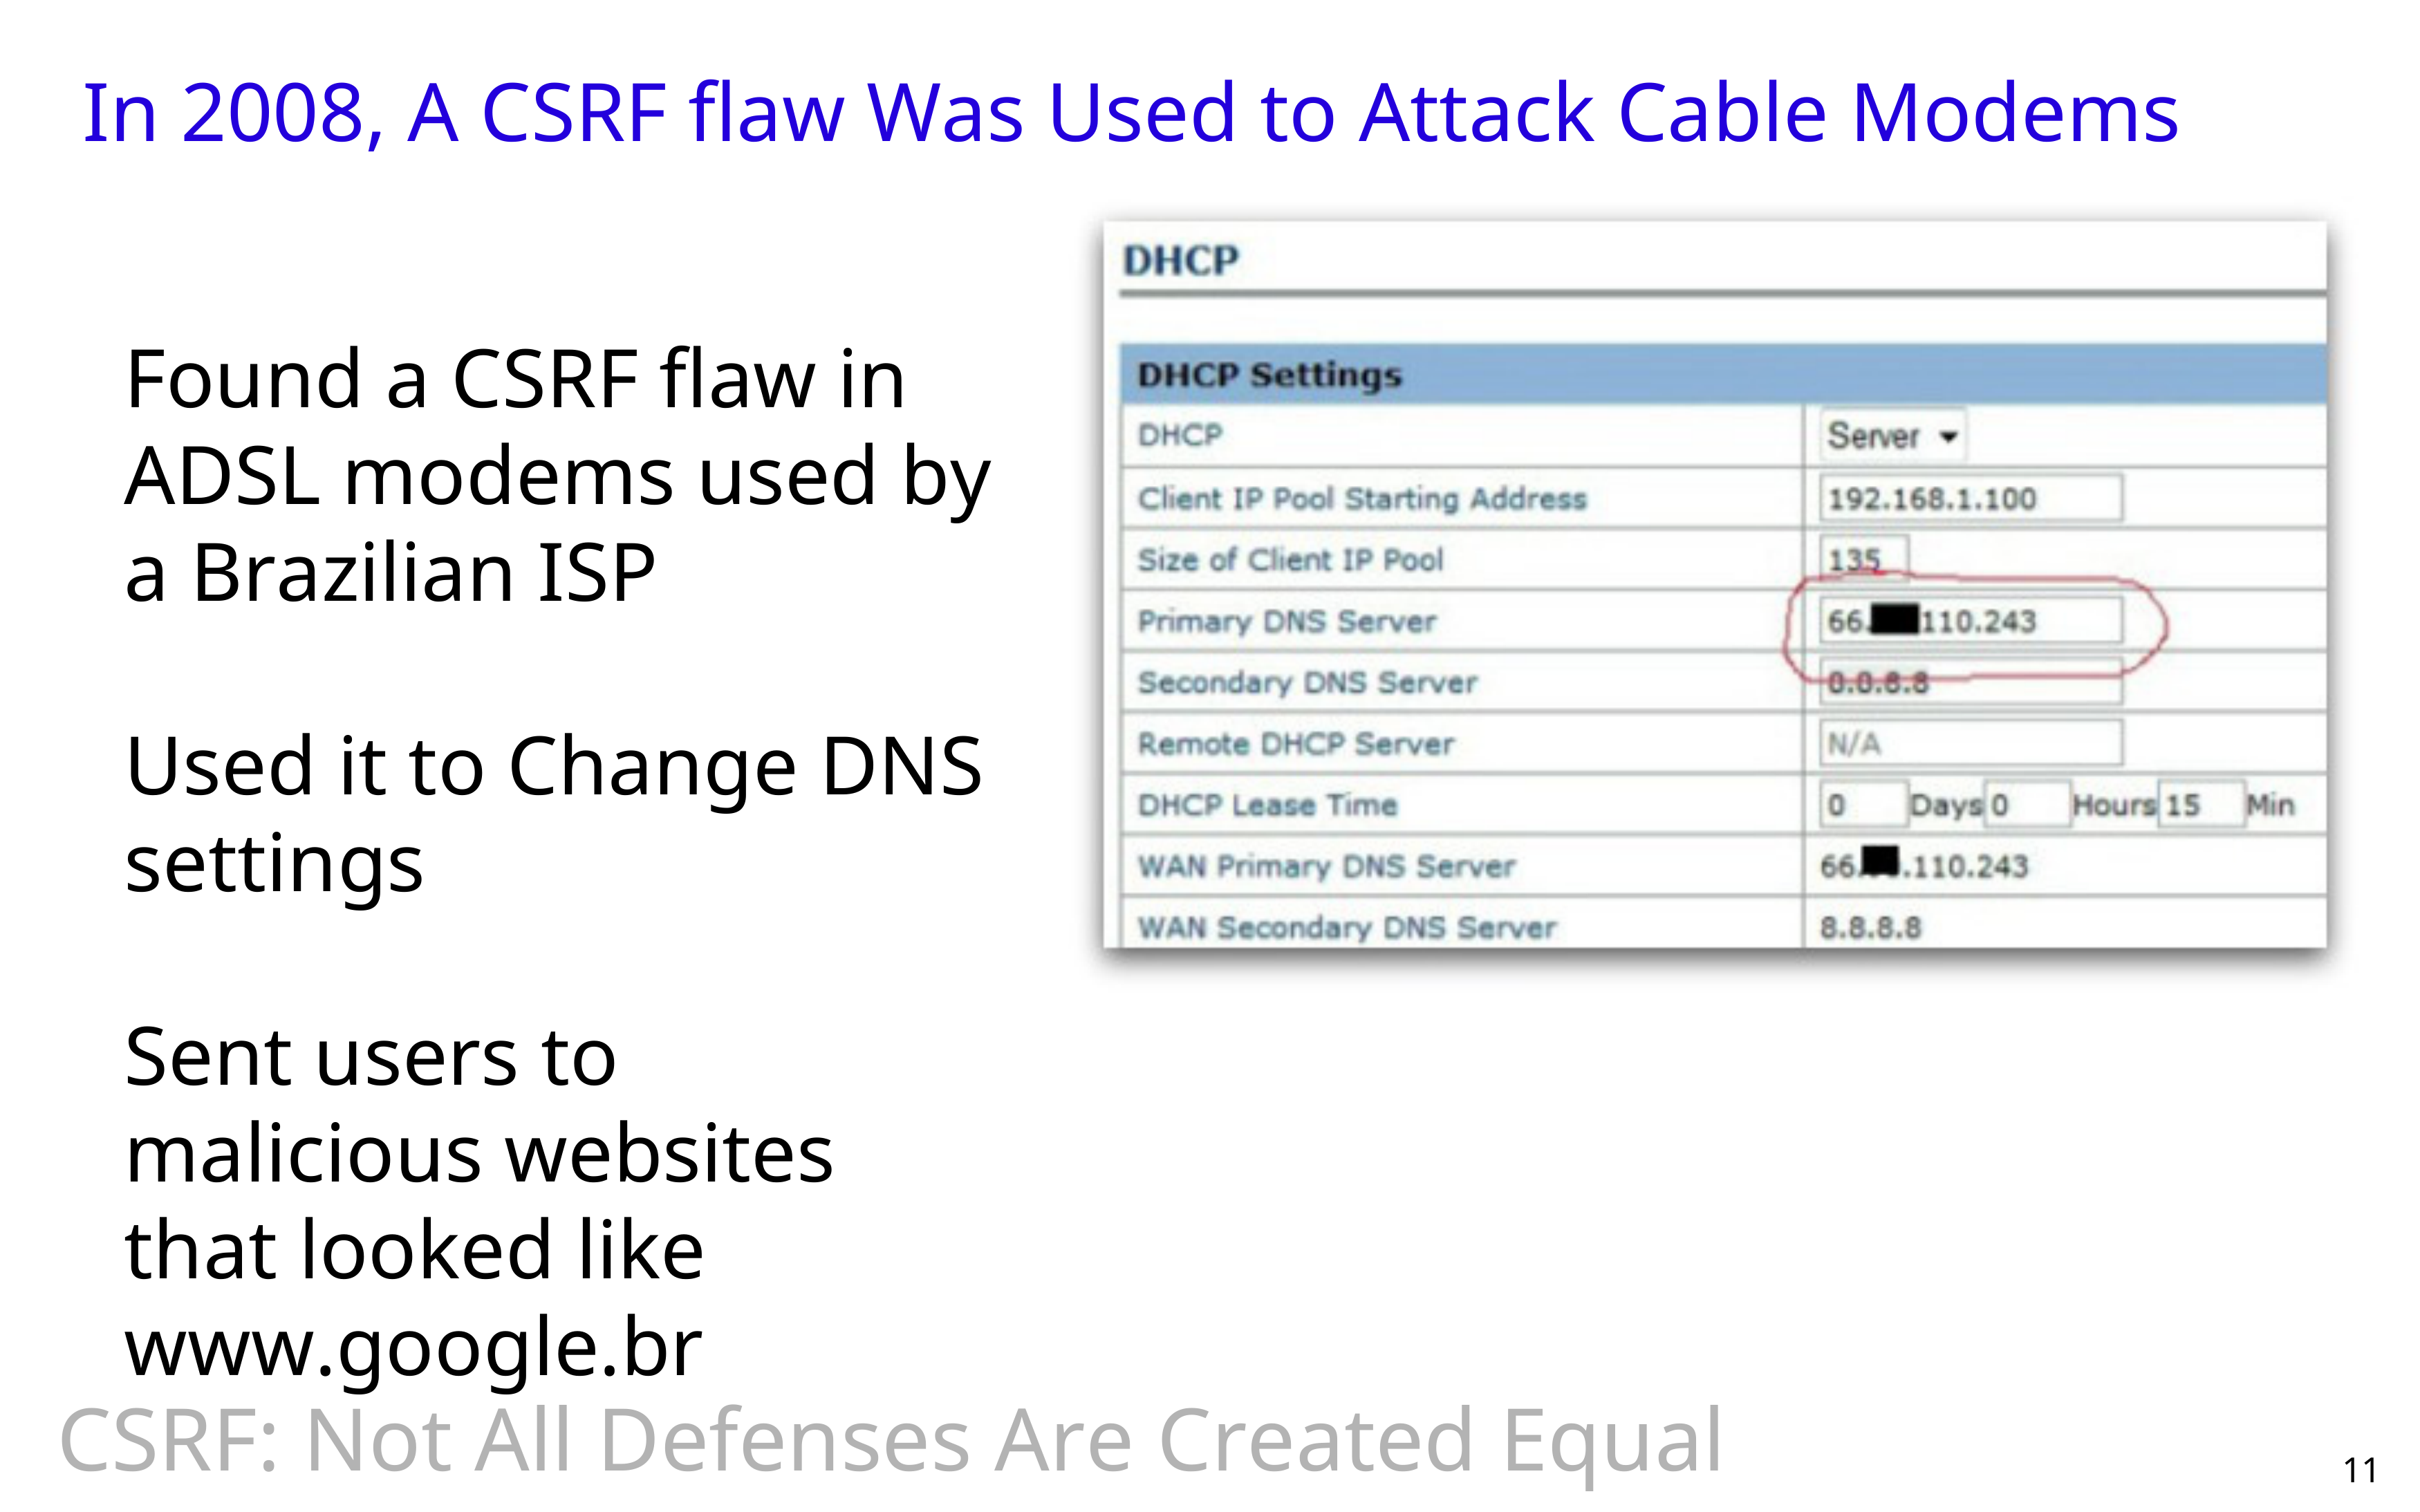

In 2008, A CSRF flaw Was Used to Attack Cable Modems
Found a CSRF flaw in ADSL modems used by a Brazilian ISP
Used it to Change DNS settings
Sent users to malicious websites that looked like www.google.br